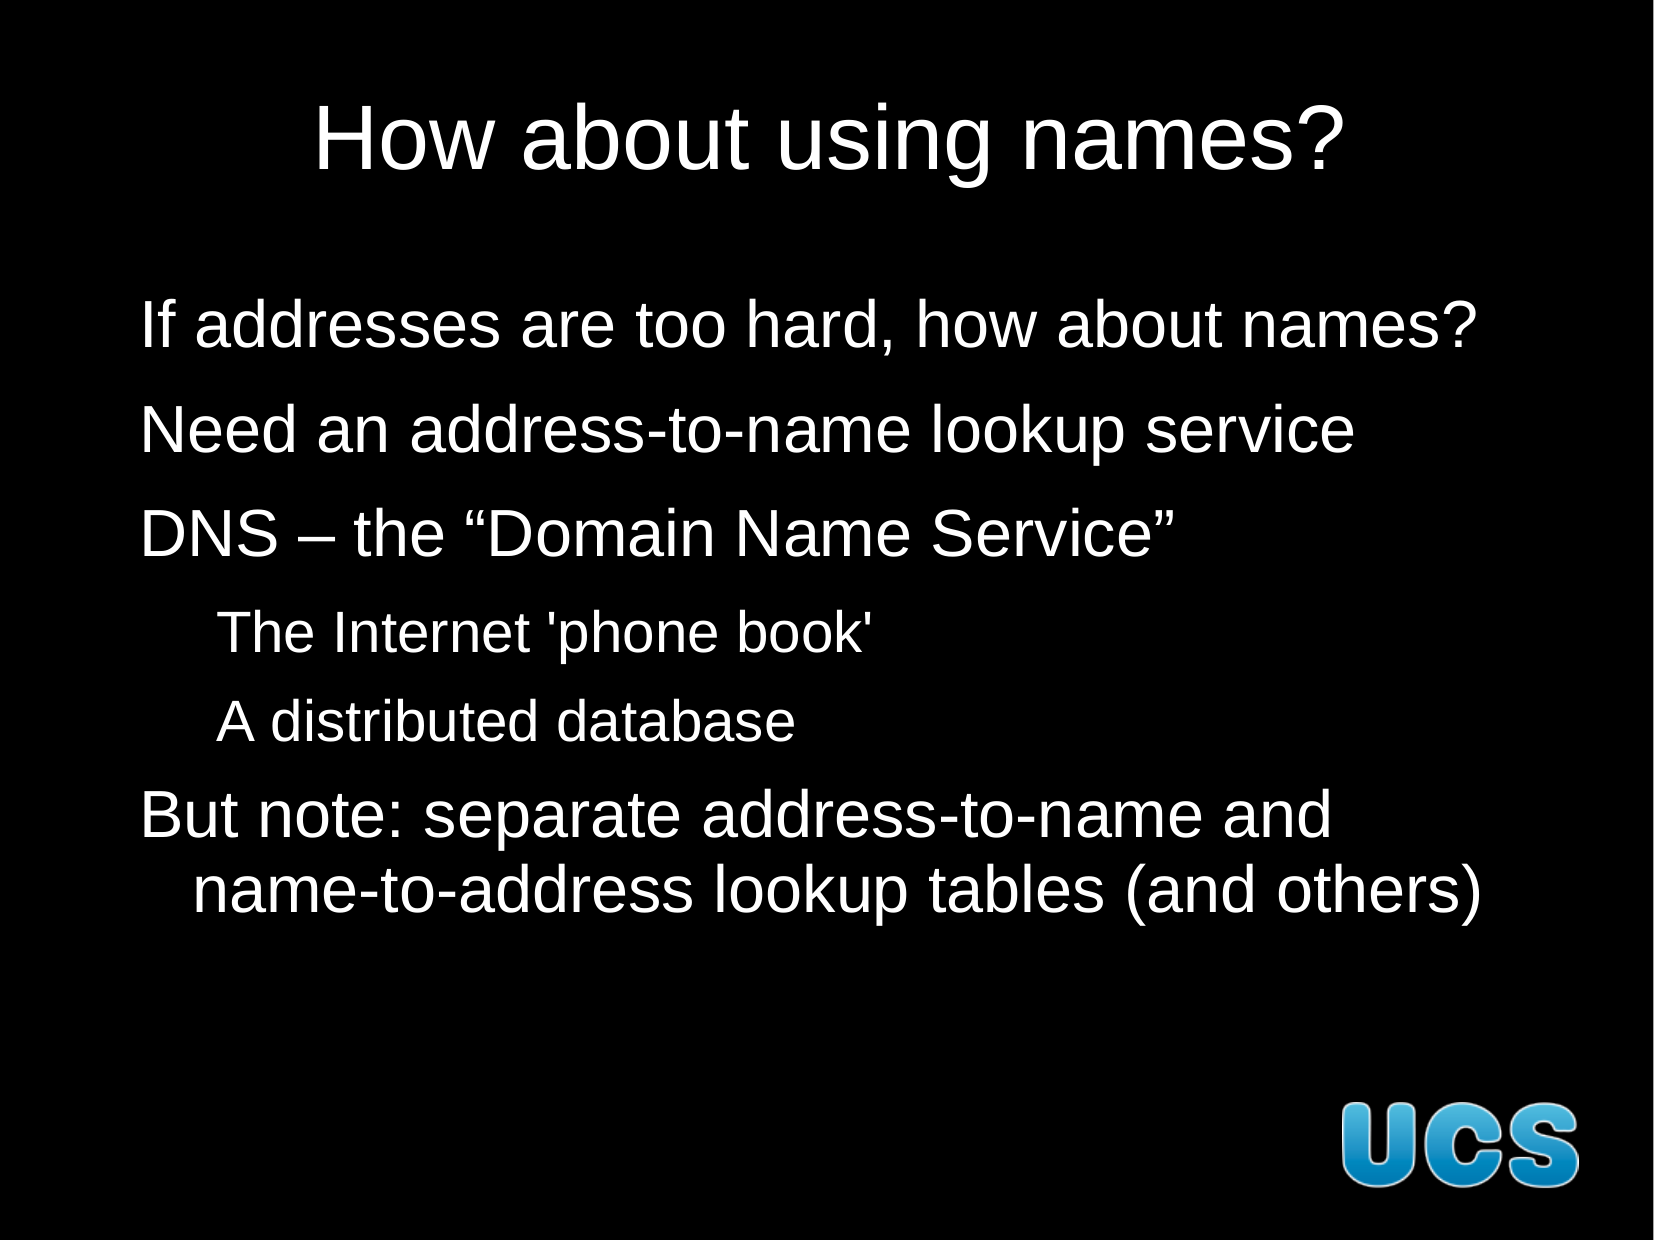

# How about using names?
If addresses are too hard, how about names?
Need an address-to-name lookup service
DNS – the “Domain Name Service”
The Internet 'phone book'
A distributed database
But note: separate address-to-name and name-to-address lookup tables (and others)